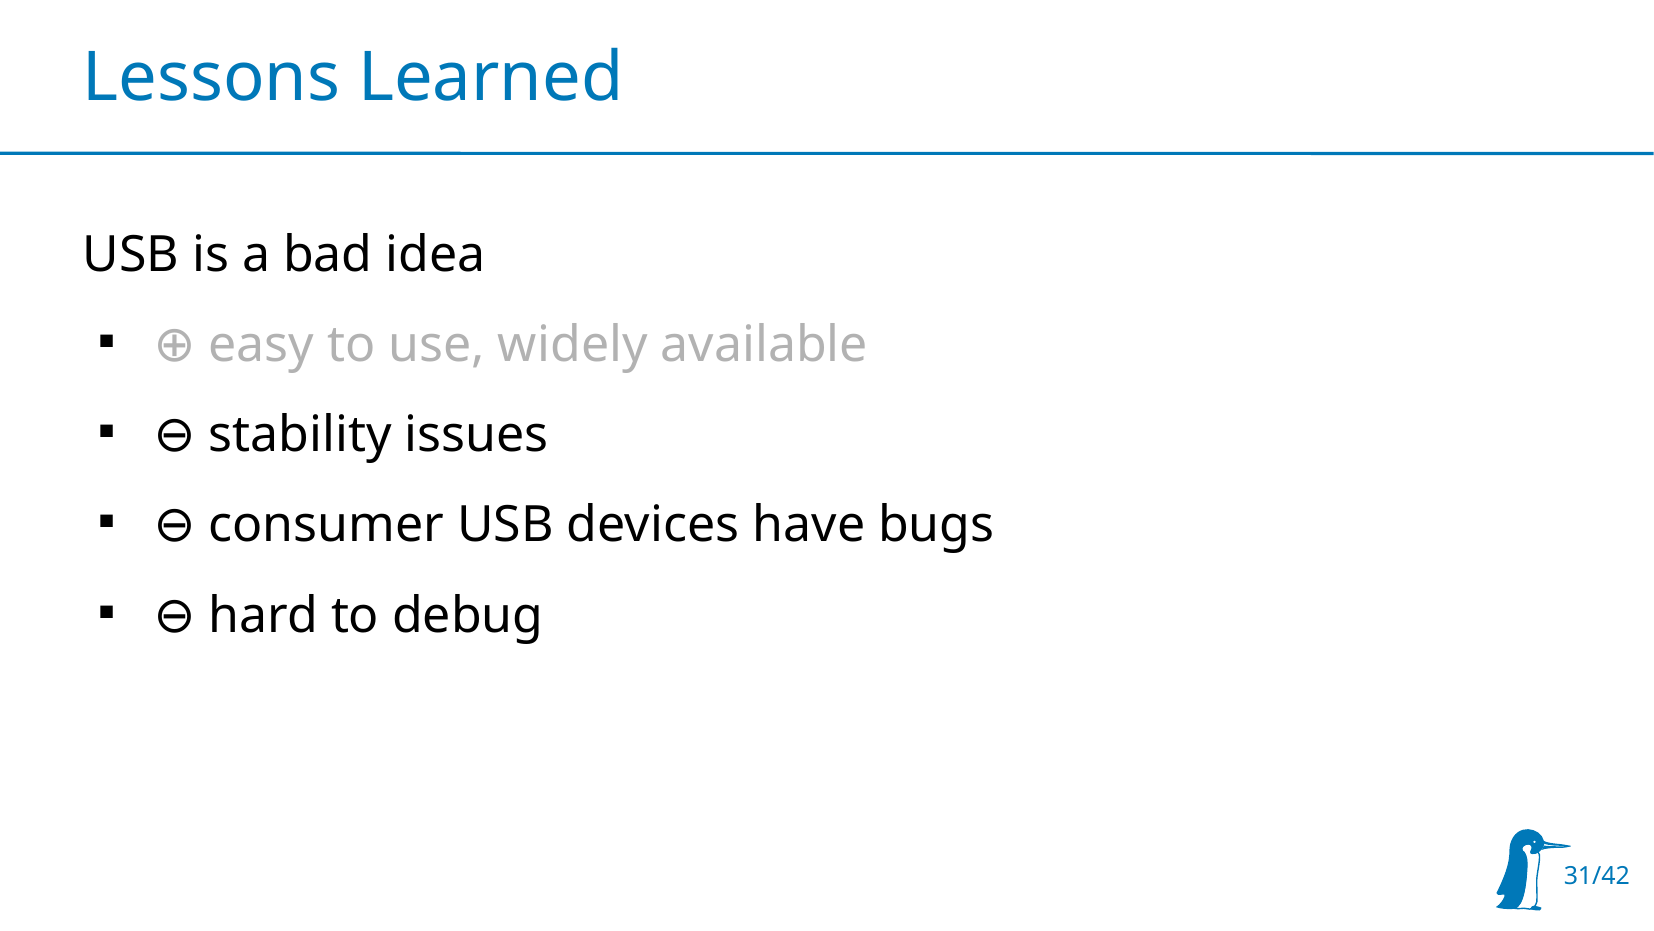

# Lessons Learned
USB is a bad idea
⊕ easy to use, widely available
⊖ stability issues
⊖ consumer USB devices have bugs
⊖ hard to debug
31